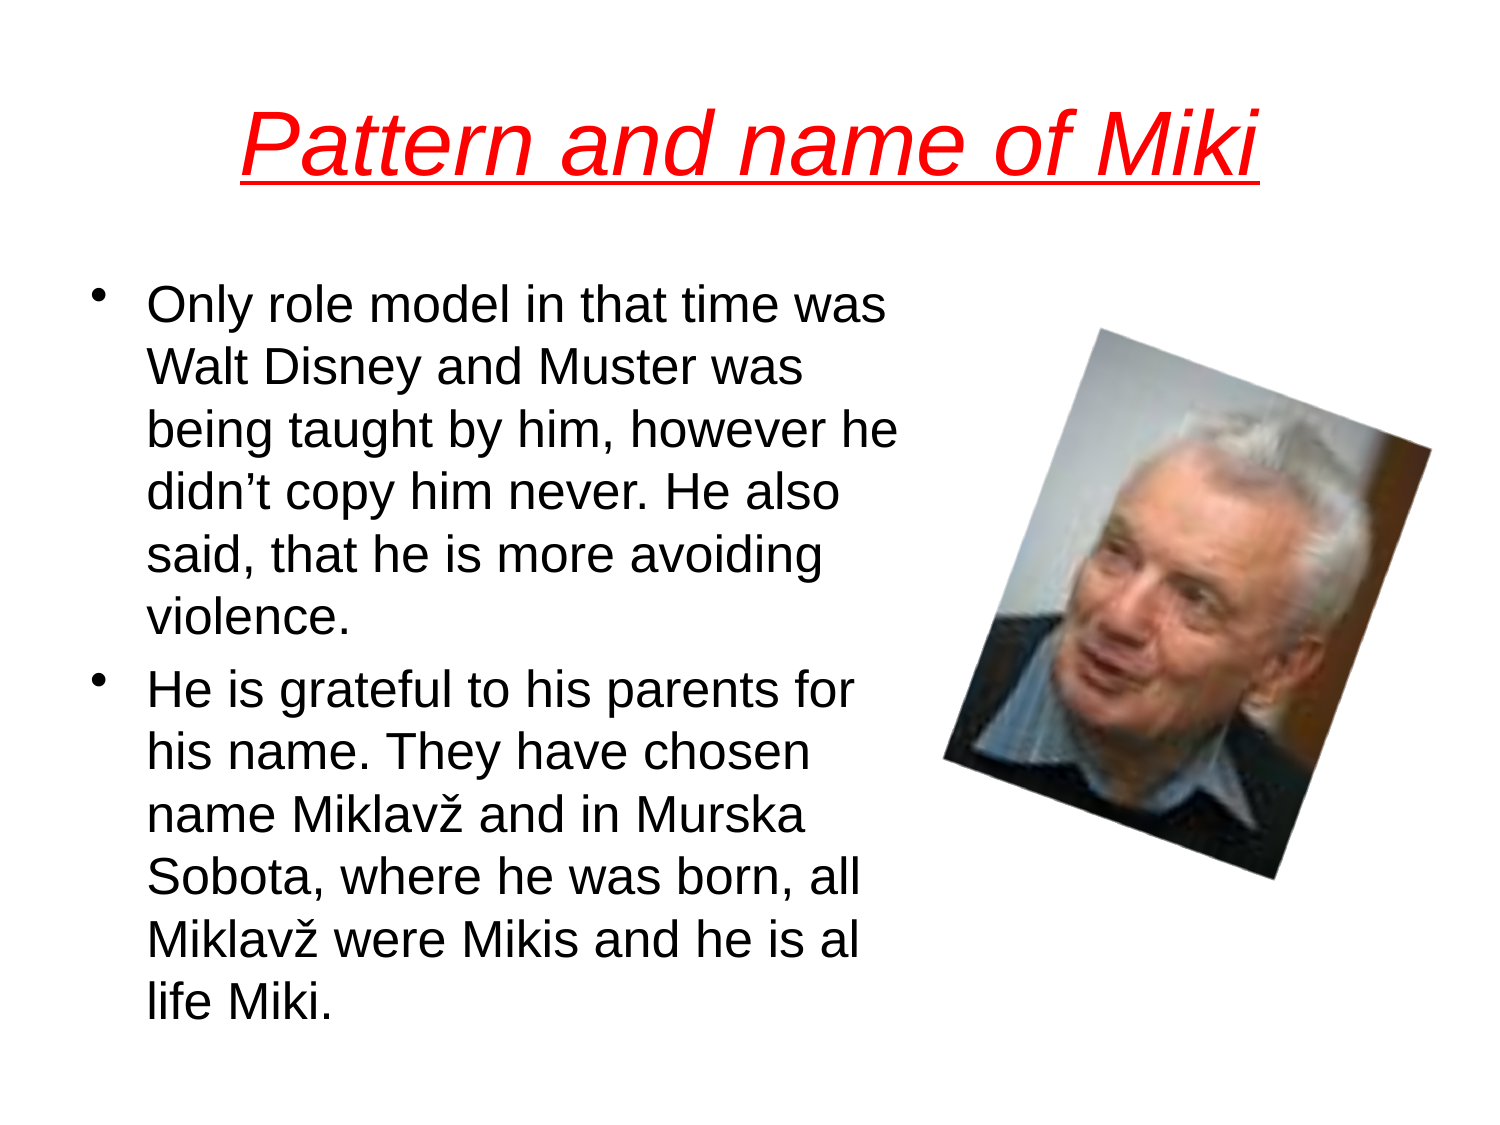

# Pattern and name of Miki
Only role model in that time was Walt Disney and Muster was being taught by him, however he didn’t copy him never. He also said, that he is more avoiding violence.
He is grateful to his parents for his name. They have chosen name Miklavž and in Murska Sobota, where he was born, all Miklavž were Mikis and he is al life Miki.